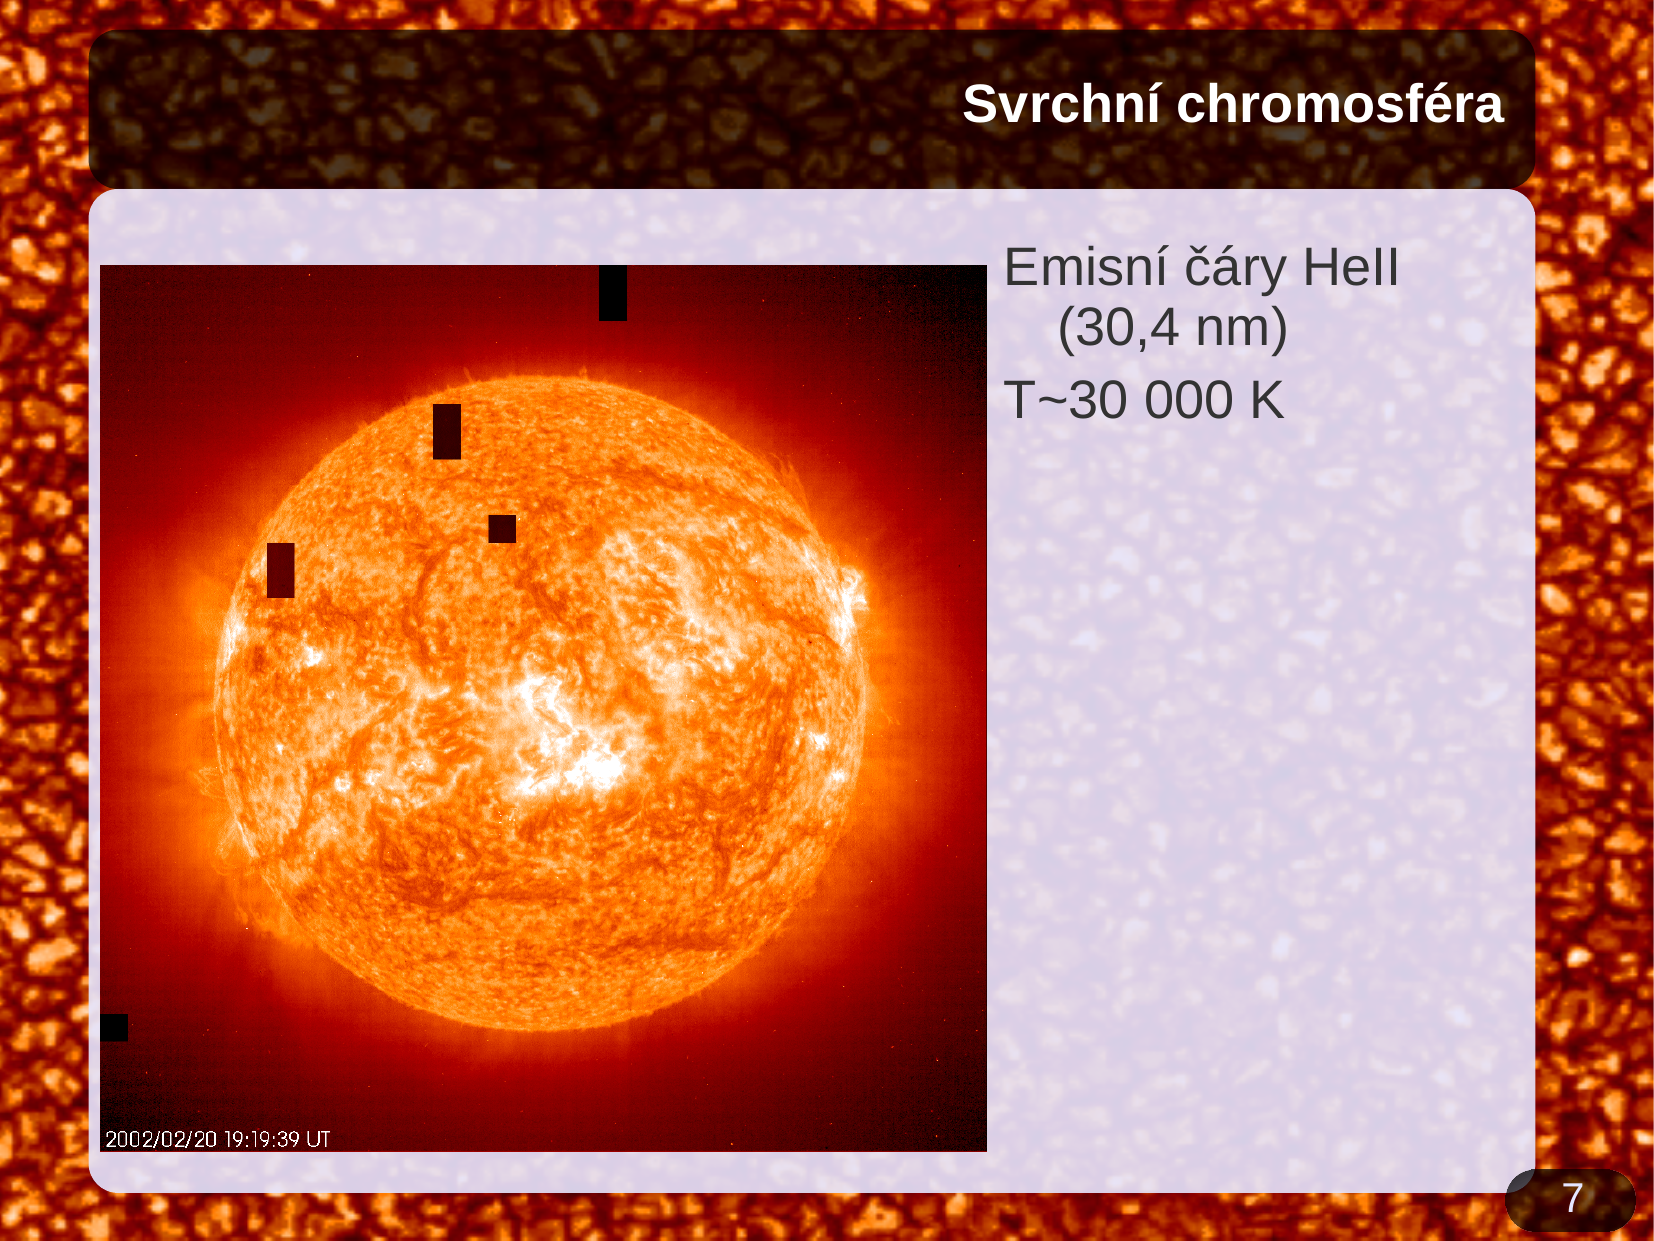

# Svrchní chromosféra
Emisní čáry HeII (30,4 nm)
T~30 000 K